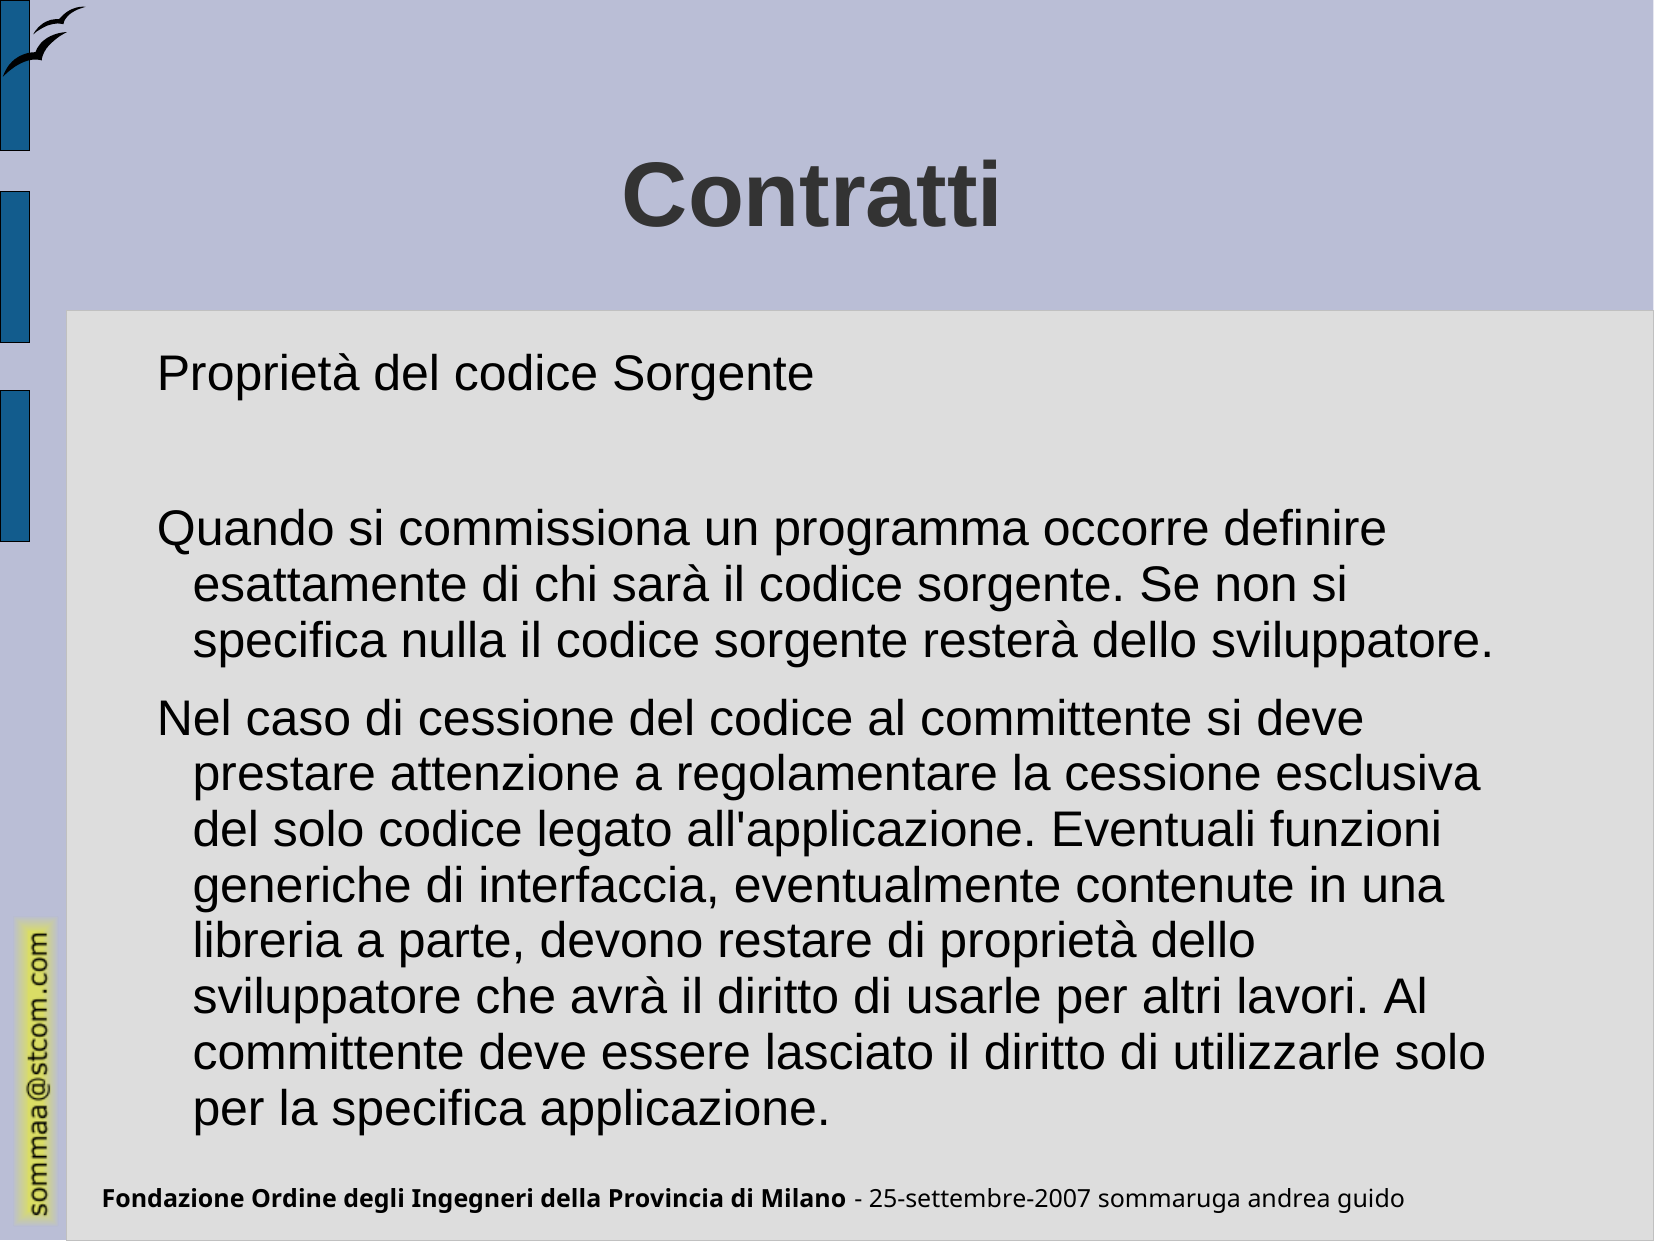

# Contratti
Proprietà del codice Sorgente
Quando si commissiona un programma occorre definire esattamente di chi sarà il codice sorgente. Se non si specifica nulla il codice sorgente resterà dello sviluppatore.
Nel caso di cessione del codice al committente si deve prestare attenzione a regolamentare la cessione esclusiva del solo codice legato all'applicazione. Eventuali funzioni generiche di interfaccia, eventualmente contenute in una libreria a parte, devono restare di proprietà dello sviluppatore che avrà il diritto di usarle per altri lavori. Al committente deve essere lasciato il diritto di utilizzarle solo per la specifica applicazione.